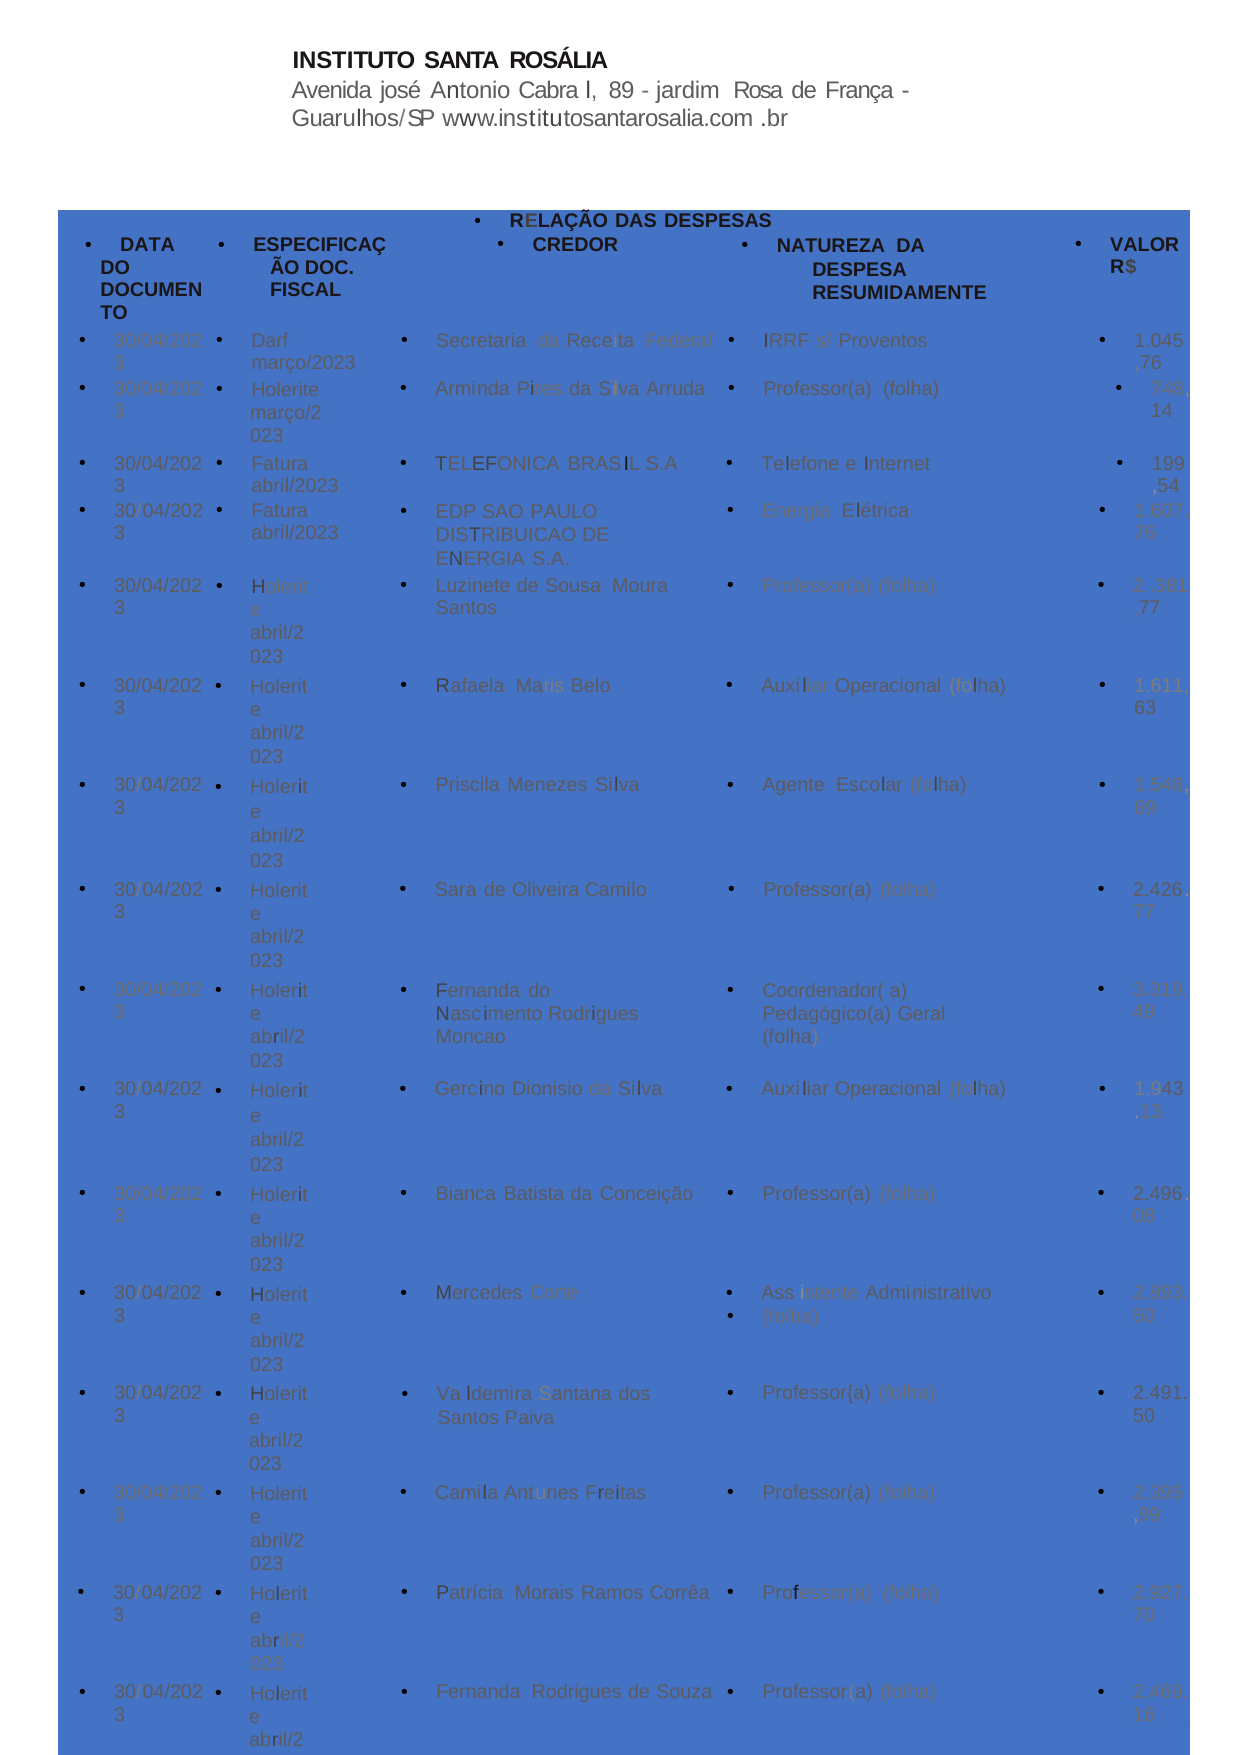

INSTITUTO SANTA ROSÁLIA
Avenida josé Antonio Cabra l, 89 - jardim Rosa de França - Guarulhos/SP www.institutosantarosalia.com .br
| RELAÇÃO DAS DESPESAS | | | | |
| --- | --- | --- | --- | --- |
| DATA DO DOCUMENTO | ESPECIFICAÇÃO DOC. FISCAL | CREDOR | NATUREZA DA DESPESA RESUMIDAMENTE | VALOR R$ |
| 30/04/2023 | Darf março/2023 | Secretaria da Receita Federal | IRRF s/ Proventos | 1.045,76 |
| 30/04/2023 | Holerite março/2023 | Arminda Pires da Silva Arruda | Professor(a) (folha) | 748,14 |
| 30/04/2023 | Fatura abril/2023 | TELEFONICA BRASIL S.A | Telefone e Internet | 199,54 |
| 30/04/2023 | Fatura abril/2023 | EDP SAO PAULO DISTRIBUICAO DE ENERGIA S.A. | Energia Elétrica | 1.607.76 |
| 30/04/2023 | Holerite abril/2023 | Luzinete de Sousa Moura Santos | Professor(a) (folha) | 2 .381,77 |
| 30/04/2023 | Holerite abril/2023 | Rafaela Maris Belo | Auxiliar Operacional (folha) | 1.611,63 |
| 30/04/2023 | Holerite abril/2023 | Priscila Menezes Silva | Agente Escolar (folha) | 1.548,69 |
| 30/04/2023 | Holerite abril/2023 | Sara de Oliveira Camilo | Professor(a) (folha) | 2.426.77 |
| 30/04/2023 | Holerite abril/2023 | Fernanda do Nascimento Rodrigues Moncao | Coordenador( a) Pedagógico(a) Geral (folha) | 3.319.49 |
| 30/04/2023 | Holerite abril/2023 | Gercino Dionisio da Silva | Auxiliar Operacional (folha) | 1.943 .13 |
| 30/04/2023 | Holerite abril/2023 | Bianca Batista da Conceição | Professor(a) {folha) | 2.496.08 |
| 30/04/2023 | Holerite abril/2023 | Mercedes Corte | Ass istente Administrativo {folha) | 2.893.50 |
| 30/04/2023 | Holerite abril/2023 | Va ldemira Santana dos Santos Paiva | Professor{a) (folha) | 2.491.50 |
| 30/04/2023 | Holerite abril/2023 | Camila Antunes Freitas | Professor(a) (folha) | 2.395 ,99 |
| 30/04/2023 | Holerite abril/2023 | Patrícia Morais Ramos Corrêa | Professor(a) (folha) | 2.927.70 |
| 30/04/2023 | Holerite abril/2023 | Fernanda Rodrigues de Souza | Professor(a) (folha) | 2.469.16 |
| 30/04/ 2023 | Holerite abril/2023 | A lice Mary Pacheco Canuto | Professor(a) {folha) | 2.536,50 |
| 30/04/2023 | Holerite abril/2023 | Maria Josefa Lopes de Oliveira | Cozinheiro(a) (folha) | 1.530,04 |
| 30/04/2023 | Holerite abril/2023 | Maria Cícera Ramos | Diretor (a) (folha) | 3.336,05 |
| 30/04/2023 | Holerite abril/2023 | Andreia Oliveira dos Santos Silva | Professor(a) (folha) | 2.426.77 |
| 30/04/2023 | Holerite abril/2023 | Arminda Pires da Silva Arruda | Professor(a) {folha) | 2.426.77 |
| 30/04/2023 | Holerite abril/2023 | Flavia Lourenço de Oliveira Miranda | Professor(a) (folha) | 2.426,77 |
o;;,,., 1 1 ni:;